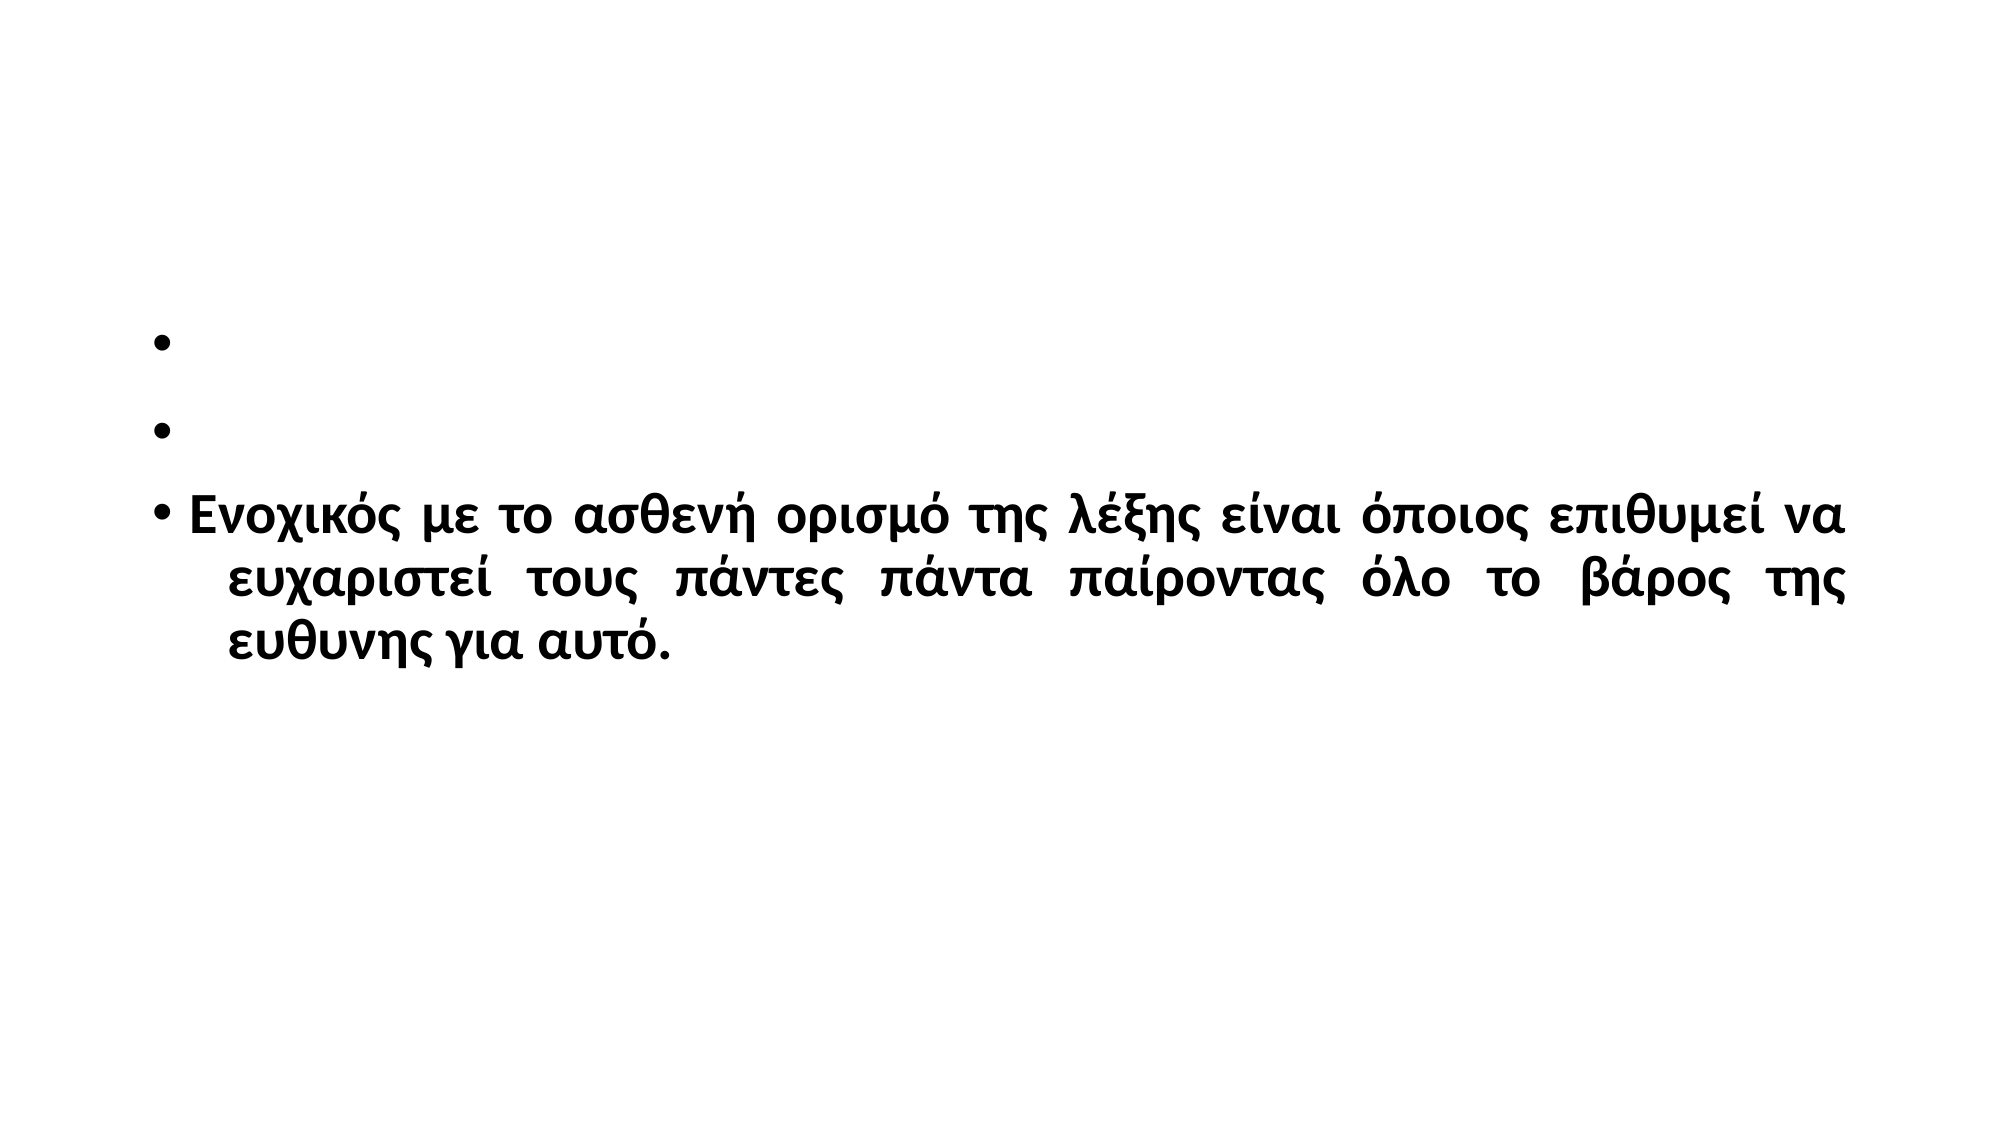

#
Ενοχικός με το ασθενή ορισμό της λέξης είναι όποιος επιθυμεί να ευχαριστεί τους πάντες πάντα παίροντας όλο το βάρος της ευθυνης για αυτό.